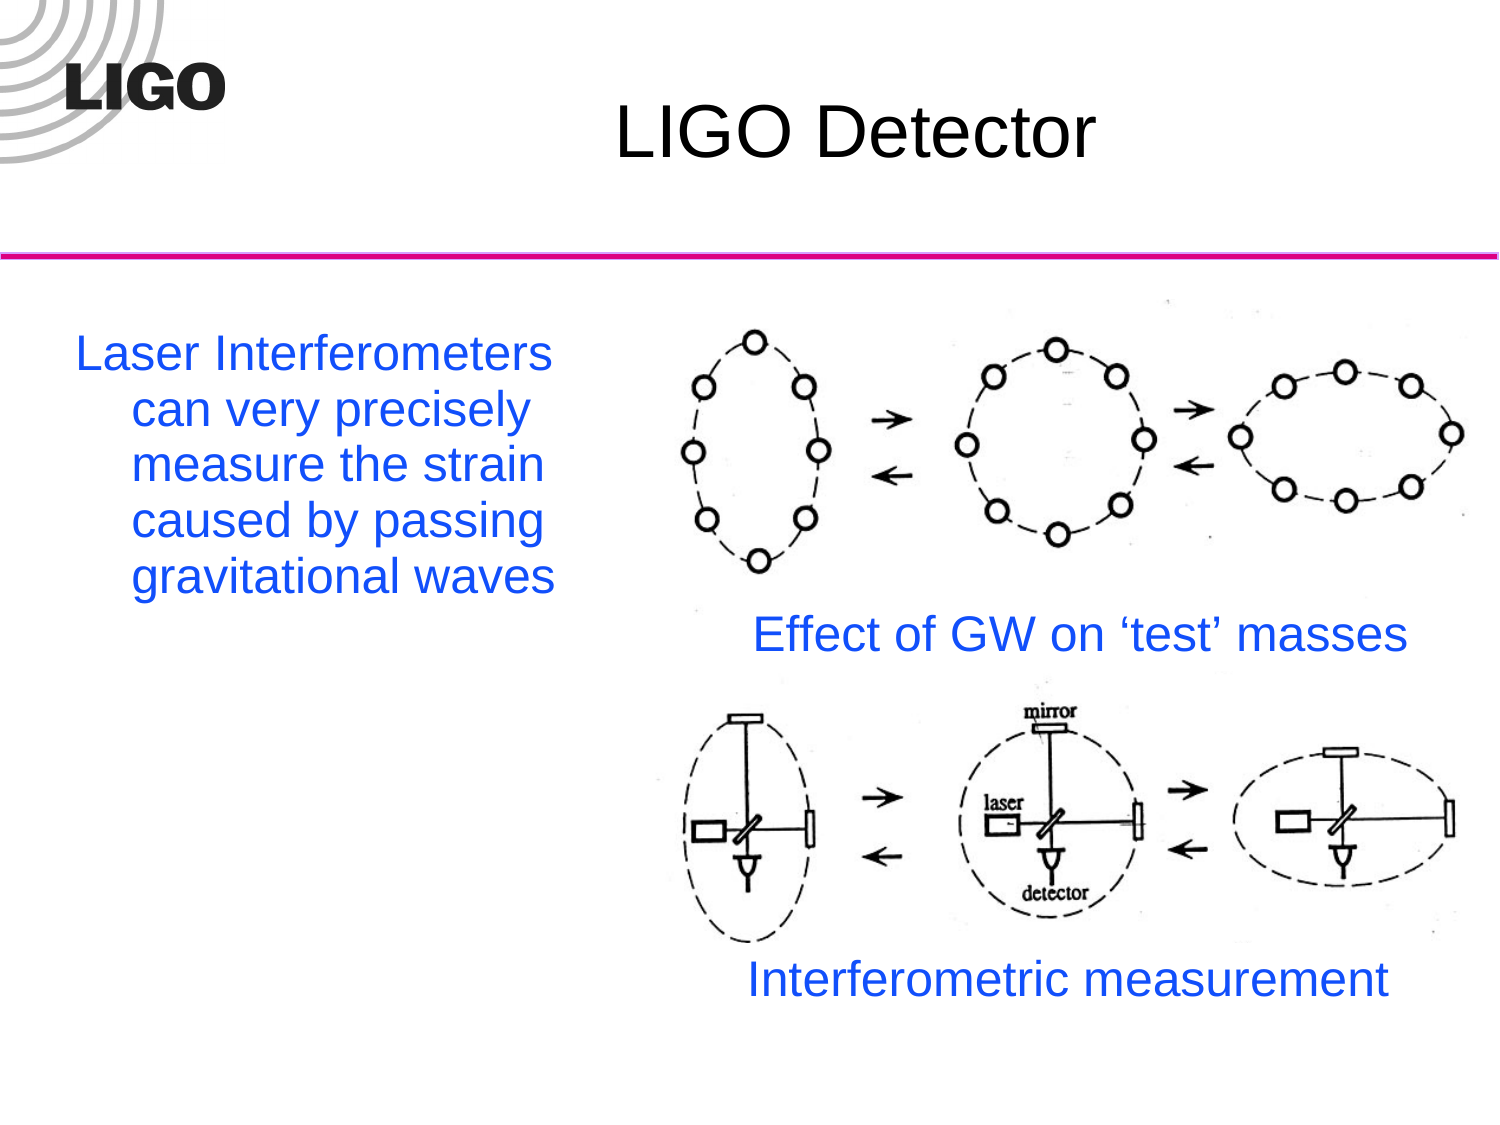

# LIGO Detector
Laser Interferometers can very precisely measure the strain caused by passing gravitational waves
Effect of GW on ‘test’ masses
Interferometric measurement